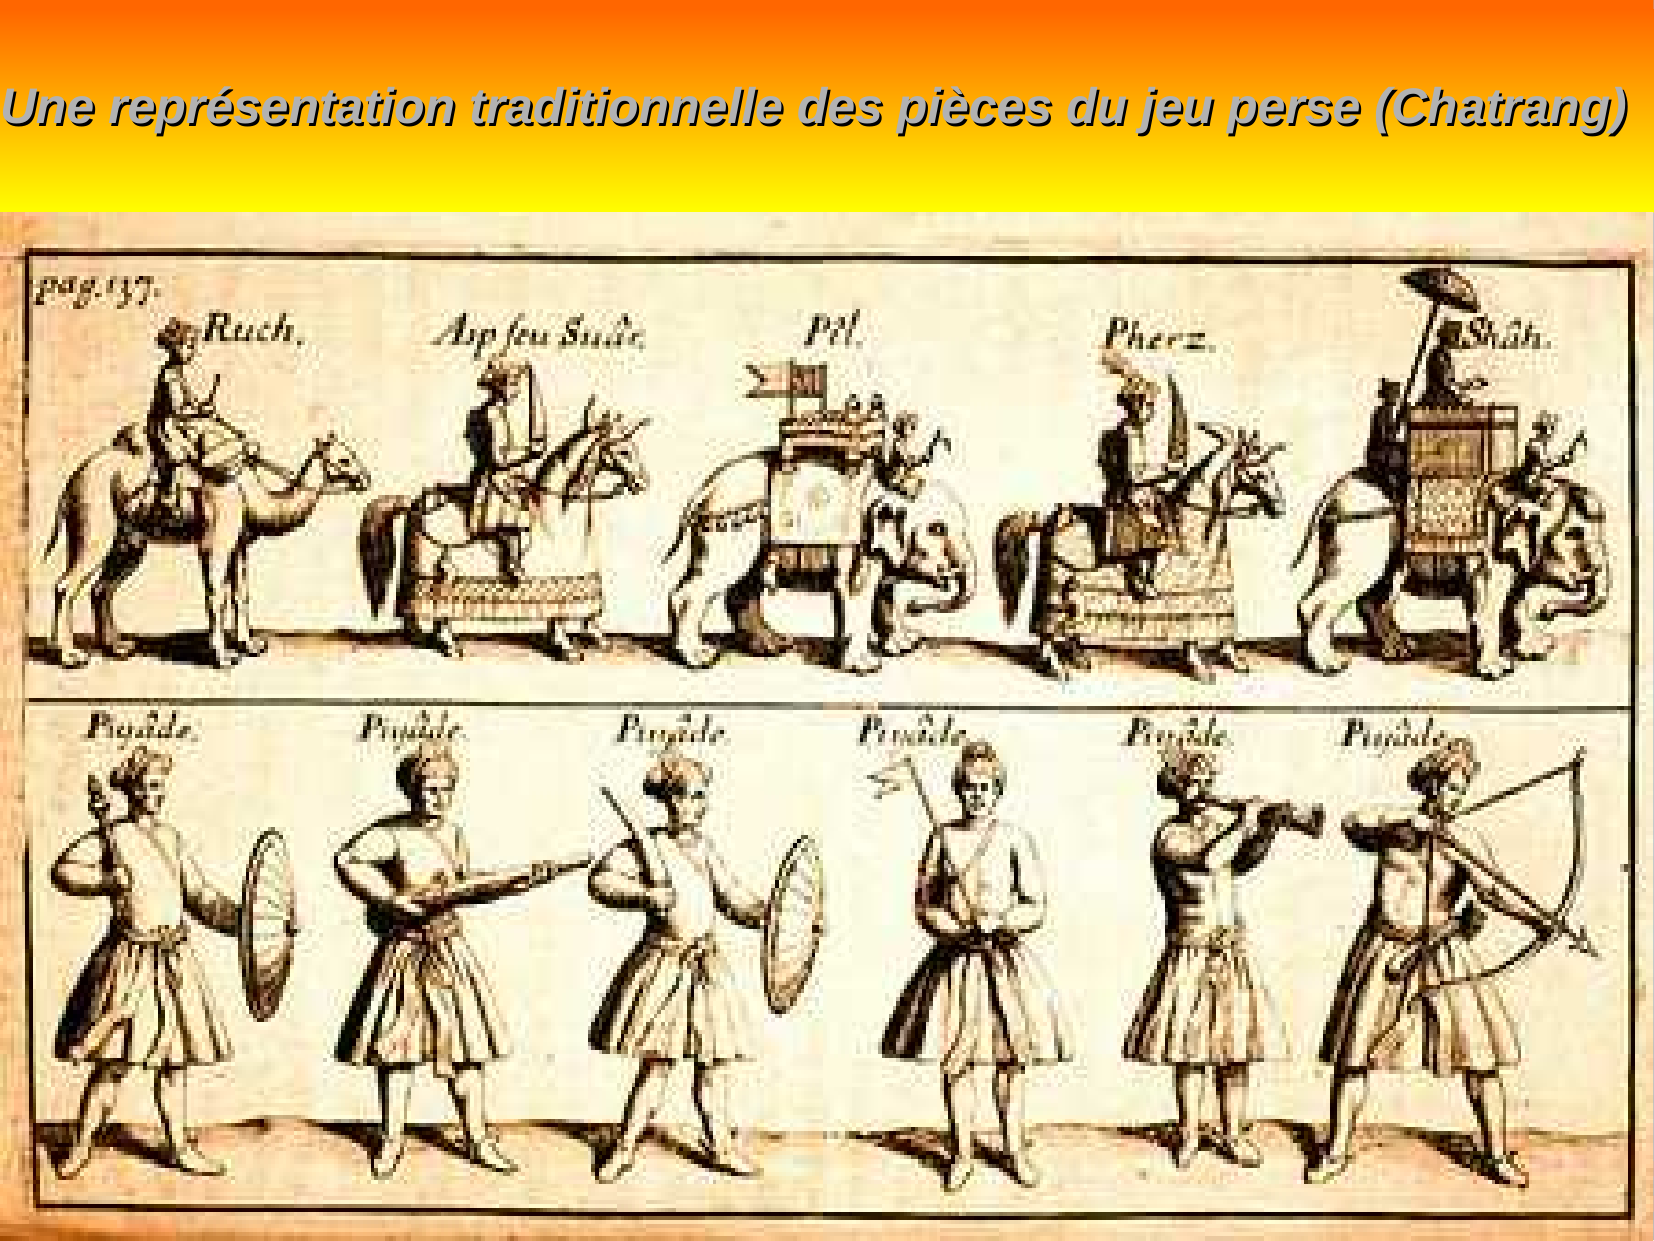

# Une représentation traditionnelle des pièces du jeu perse (Chatrang)